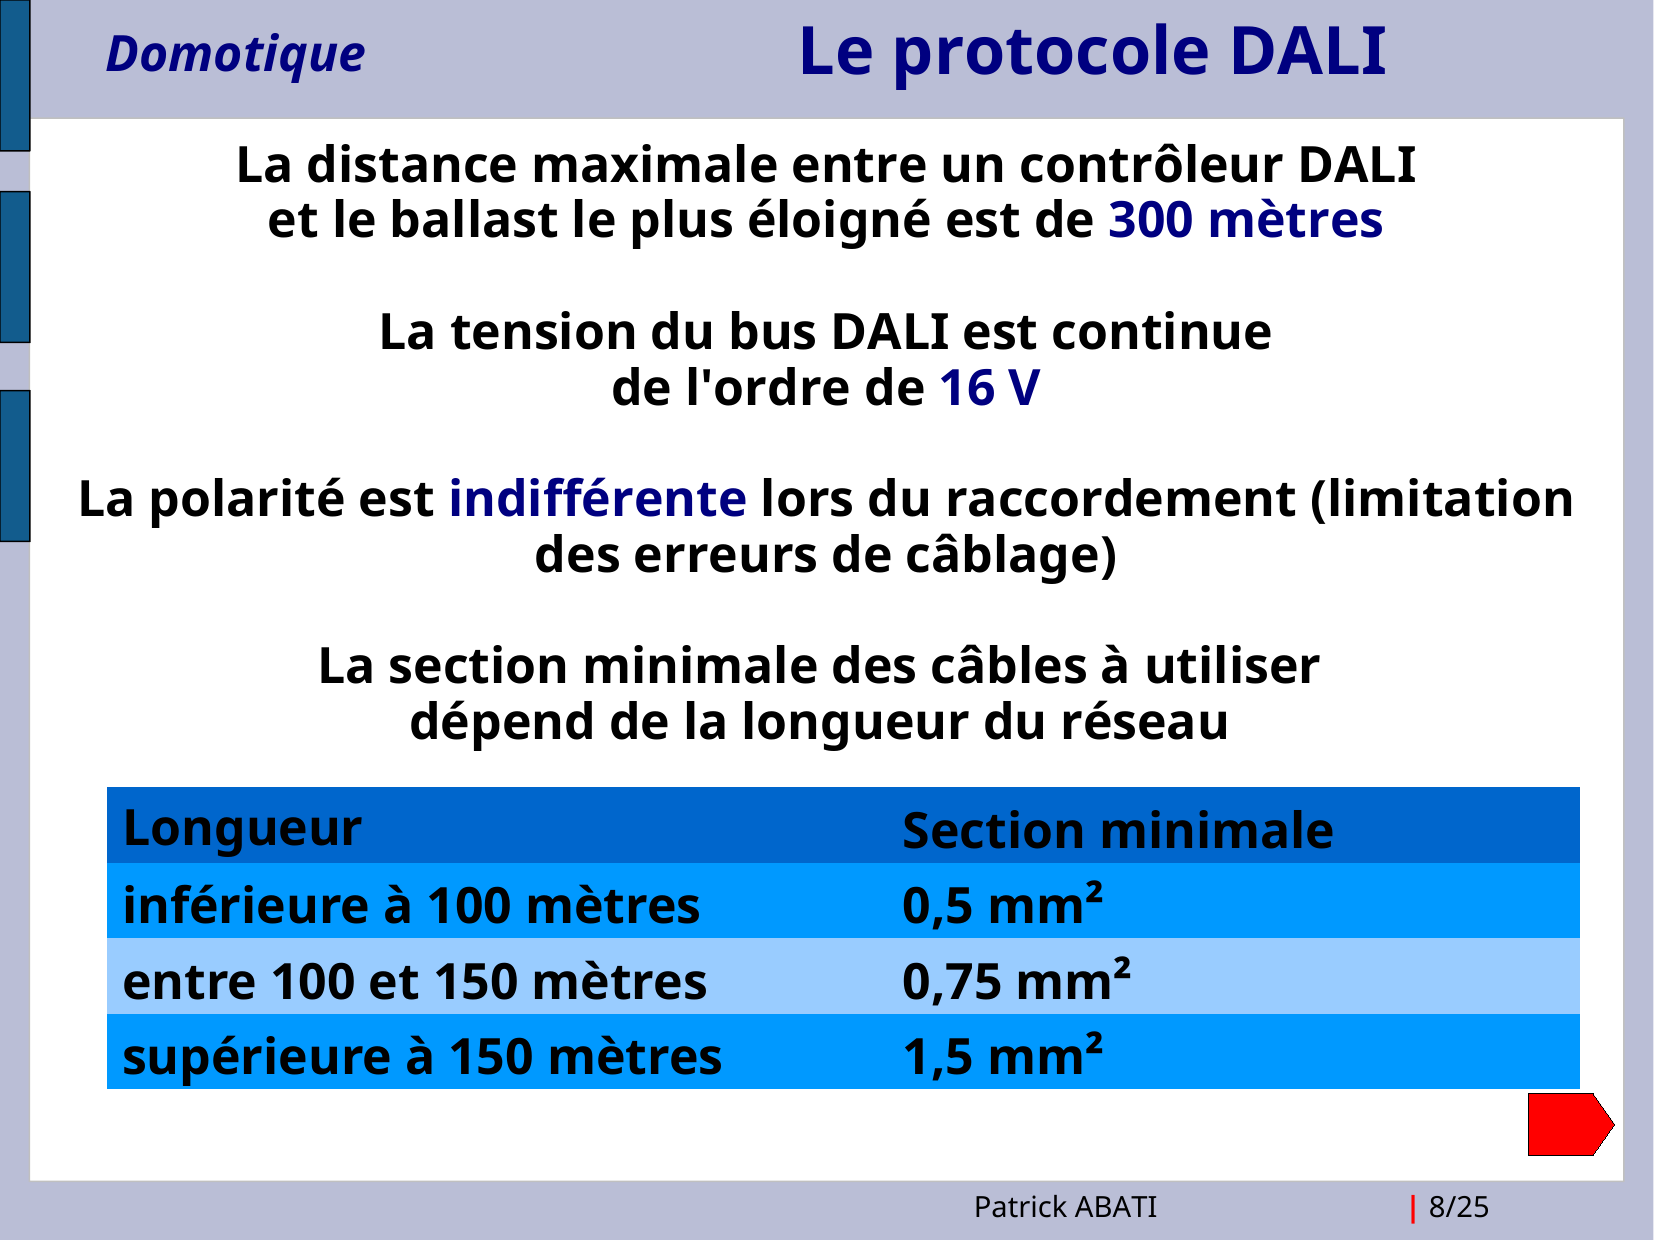

La distance maximale entre un contrôleur DALI
et le ballast le plus éloigné est de 300 mètres
La tension du bus DALI est continue
de l'ordre de 16 V
La polarité est indifférente lors du raccordement (limitation des erreurs de câblage)
La section minimale des câbles à utiliser
dépend de la longueur du réseau
| Longueur | Section minimale |
| --- | --- |
| inférieure à 100 mètres | 0,5 mm² |
| entre 100 et 150 mètres | 0,75 mm² |
| supérieure à 150 mètres | 1,5 mm² |